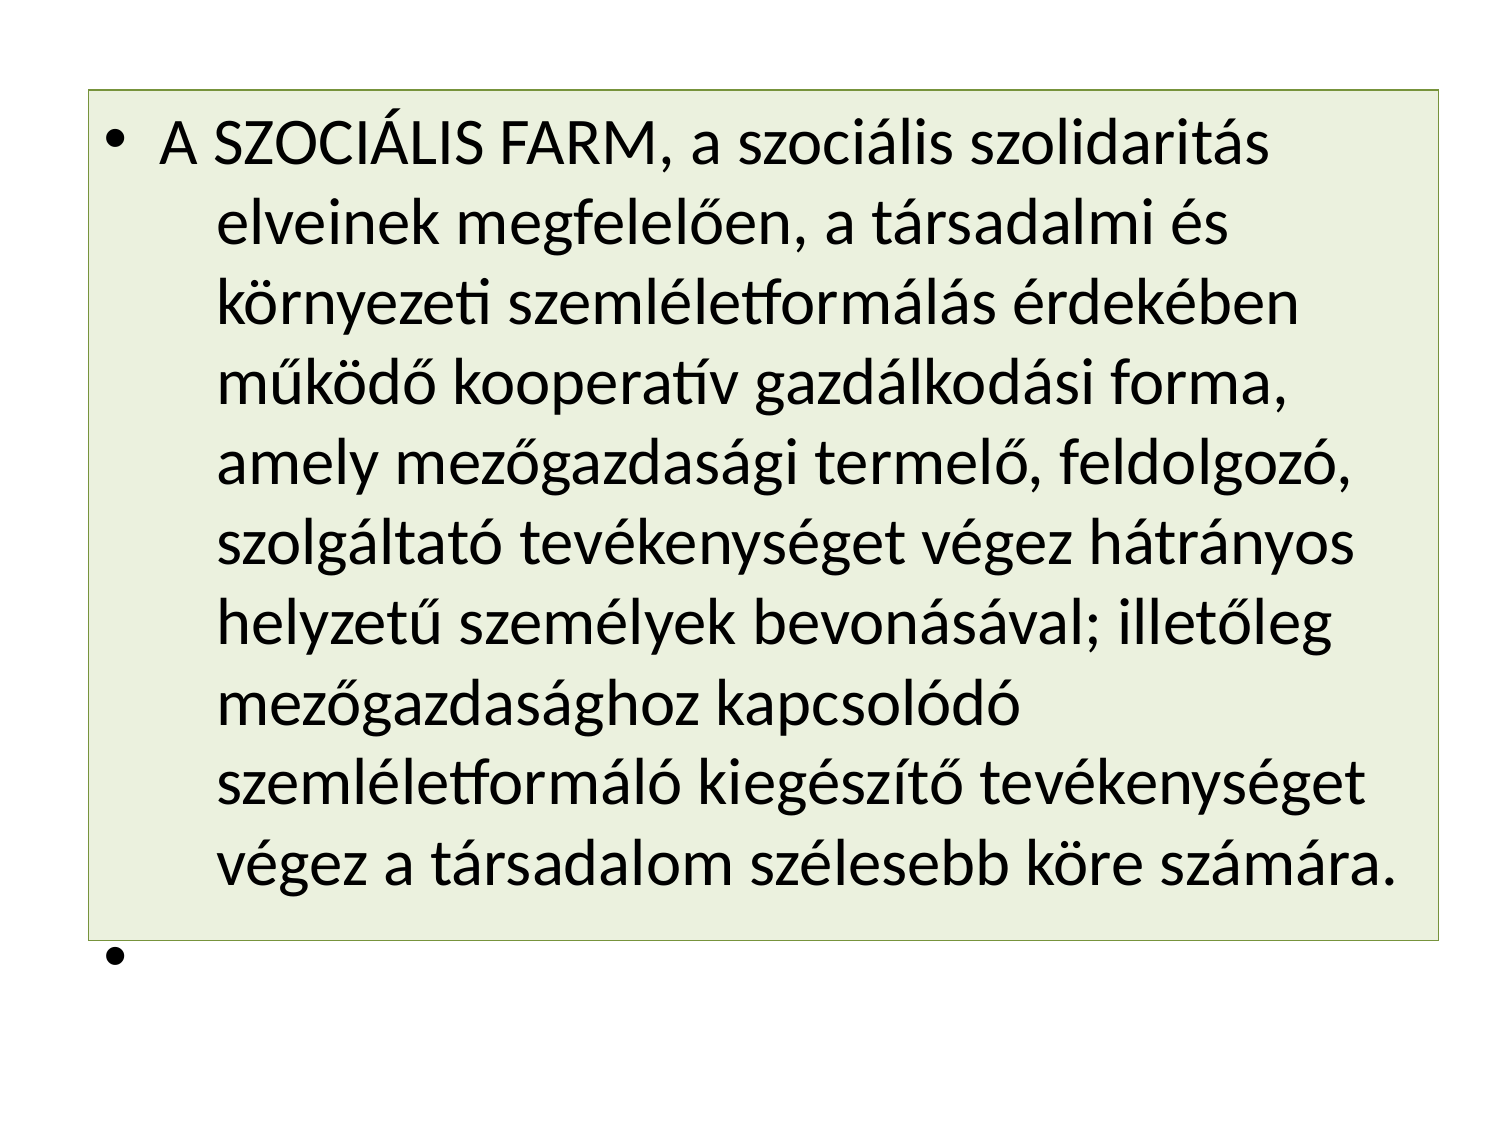

# A SZOCIÁLIS FARM, a szociális szolidaritás elveinek megfelelően, a társadalmi és környezeti szemléletformálás érdekében működő kooperatív gazdálkodási forma, amely mezőgazdasági termelő, feldolgozó, szolgáltató tevékenységet végez hátrányos helyzetű személyek bevonásával; illetőleg mezőgazdasághoz kapcsolódó szemléletformáló kiegészítő tevékenységet végez a társadalom szélesebb köre számára.